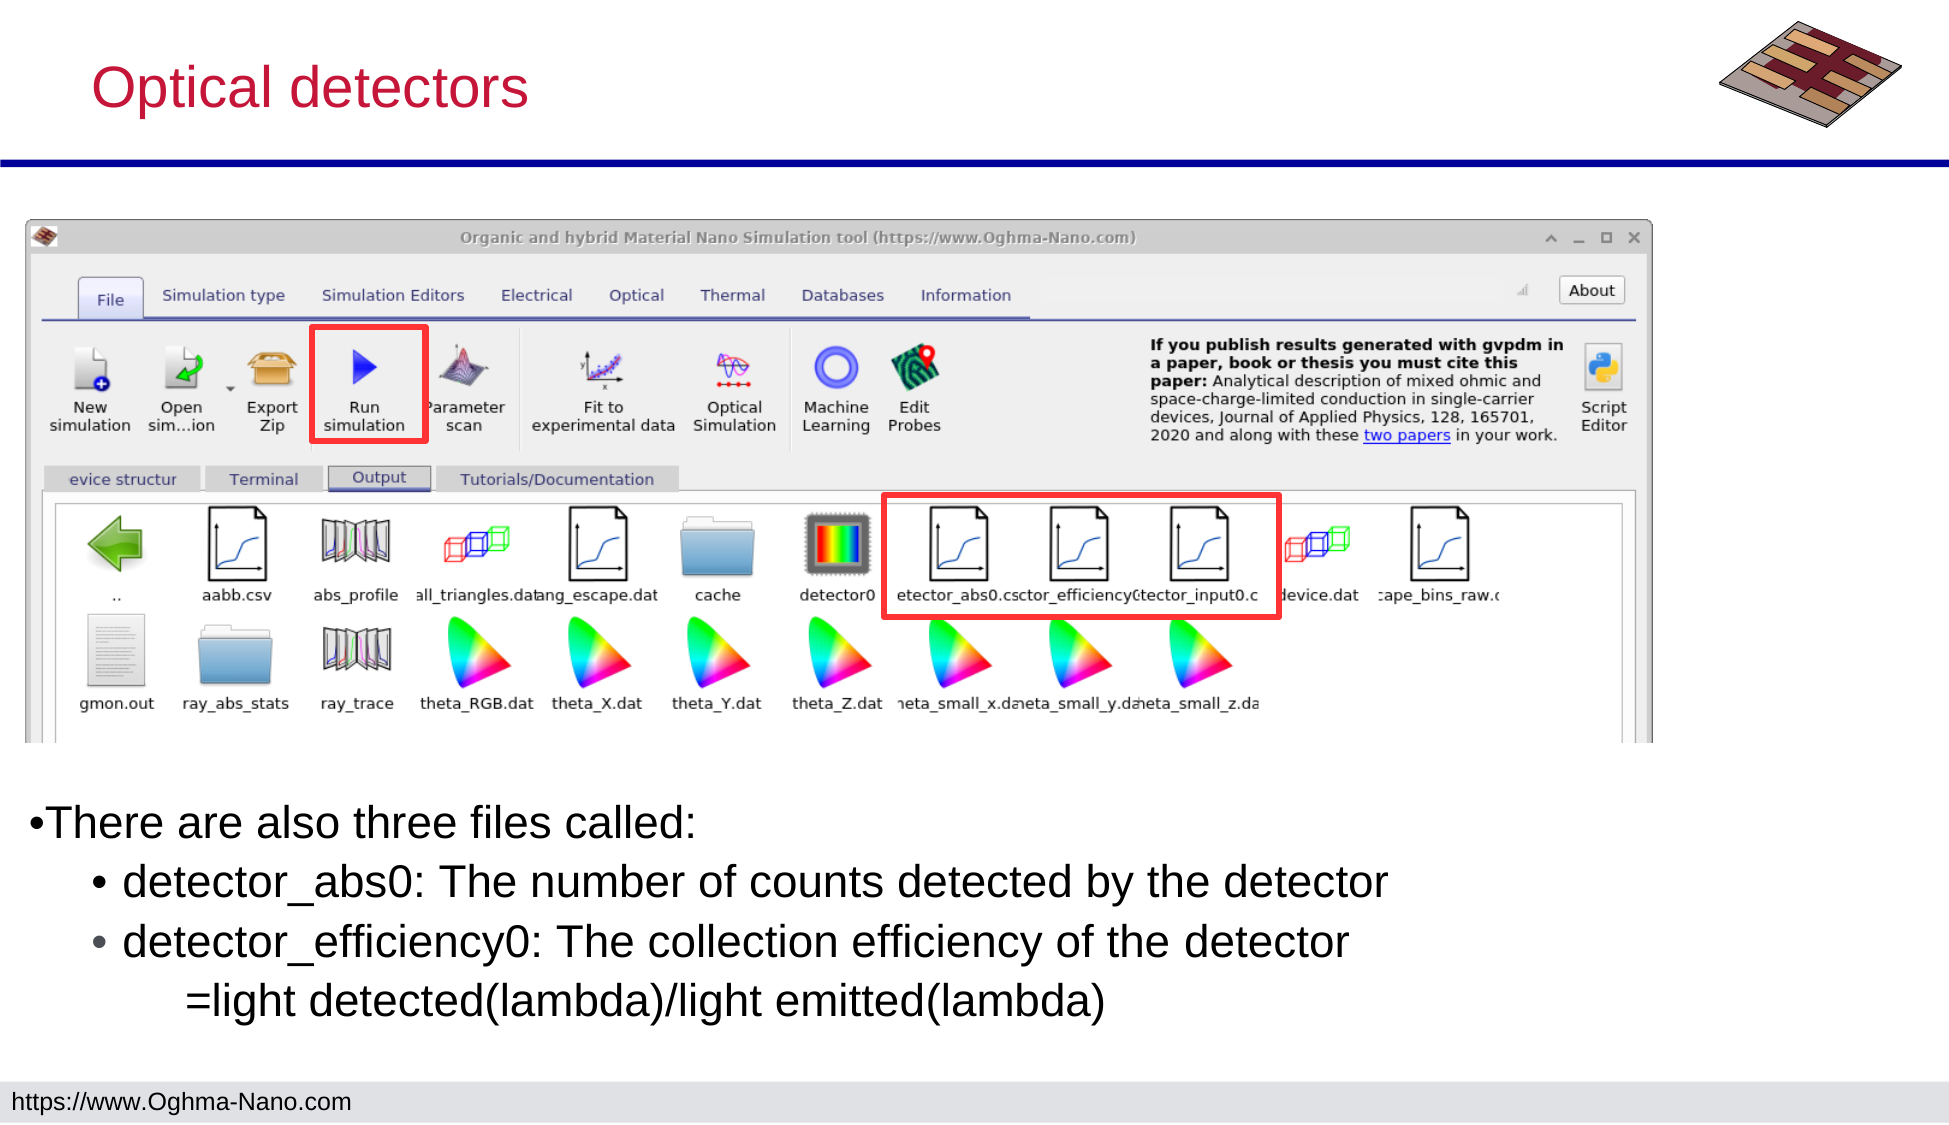

# Optical detectors
There are also three files called:
detector_abs0: The number of counts detected by the detector
detector_efficiency0: The collection efficiency of the detector
=light detected(lambda)/light emitted(lambda)